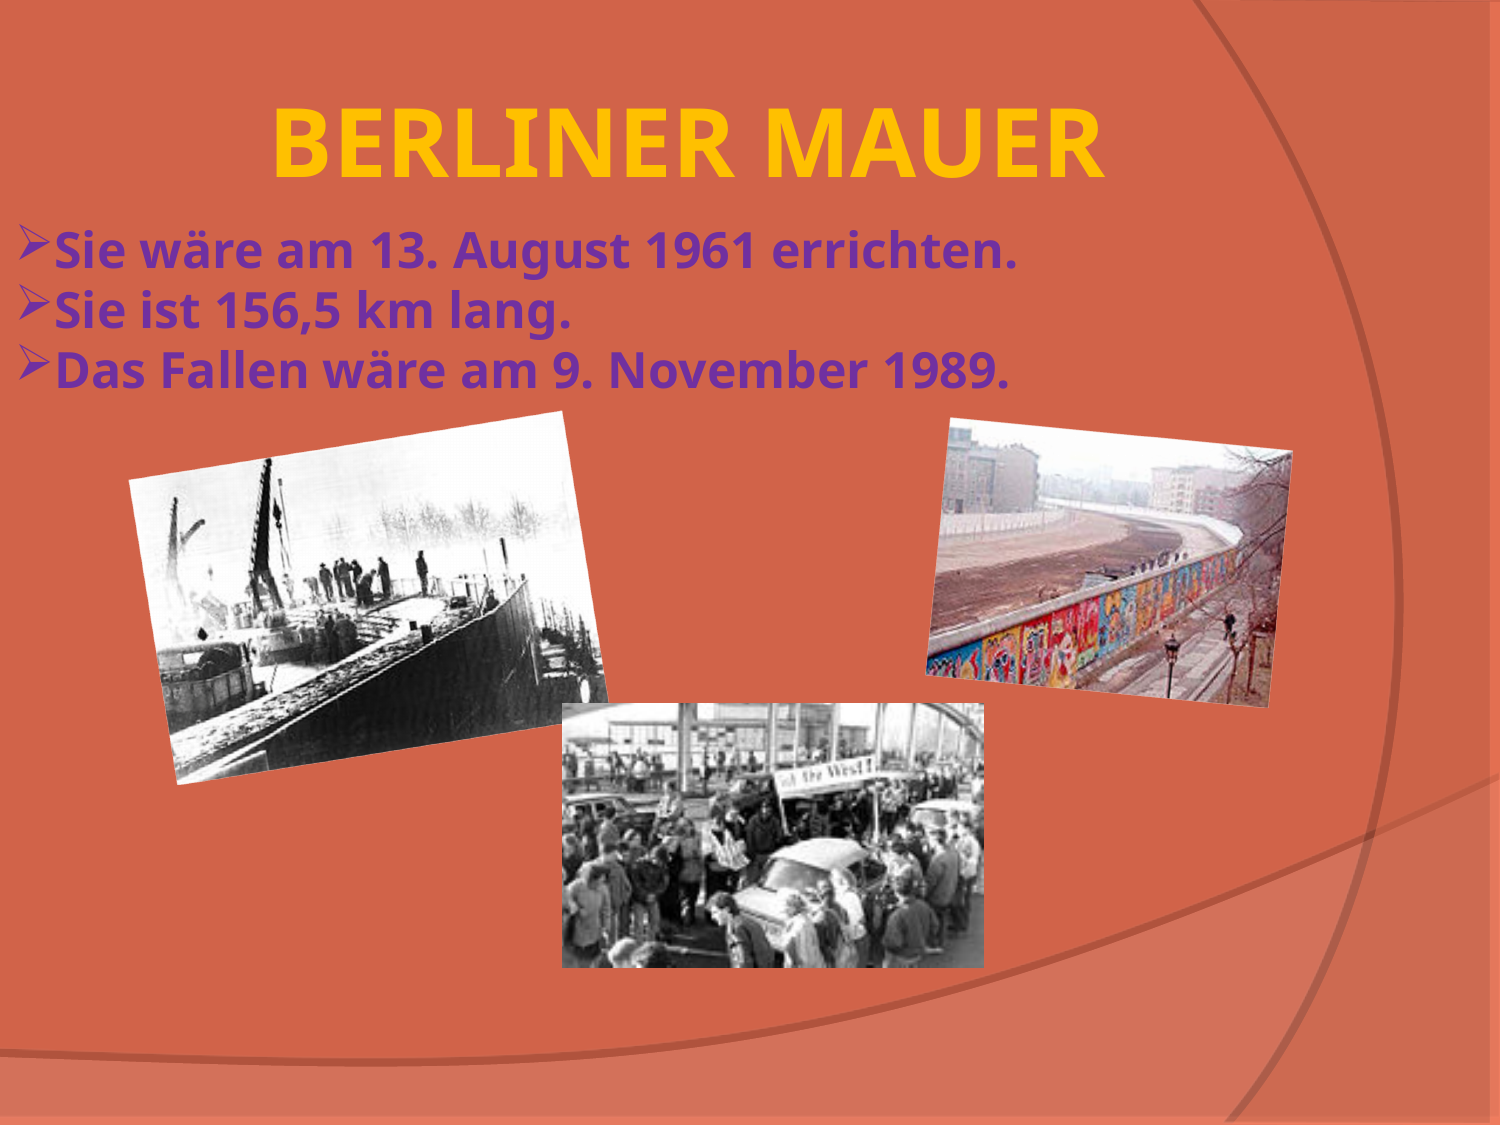

# BERLINER MAUER
Sie wäre am 13. August 1961 errichten.
Sie ist 156,5 km lang.
Das Fallen wäre am 9. November 1989.